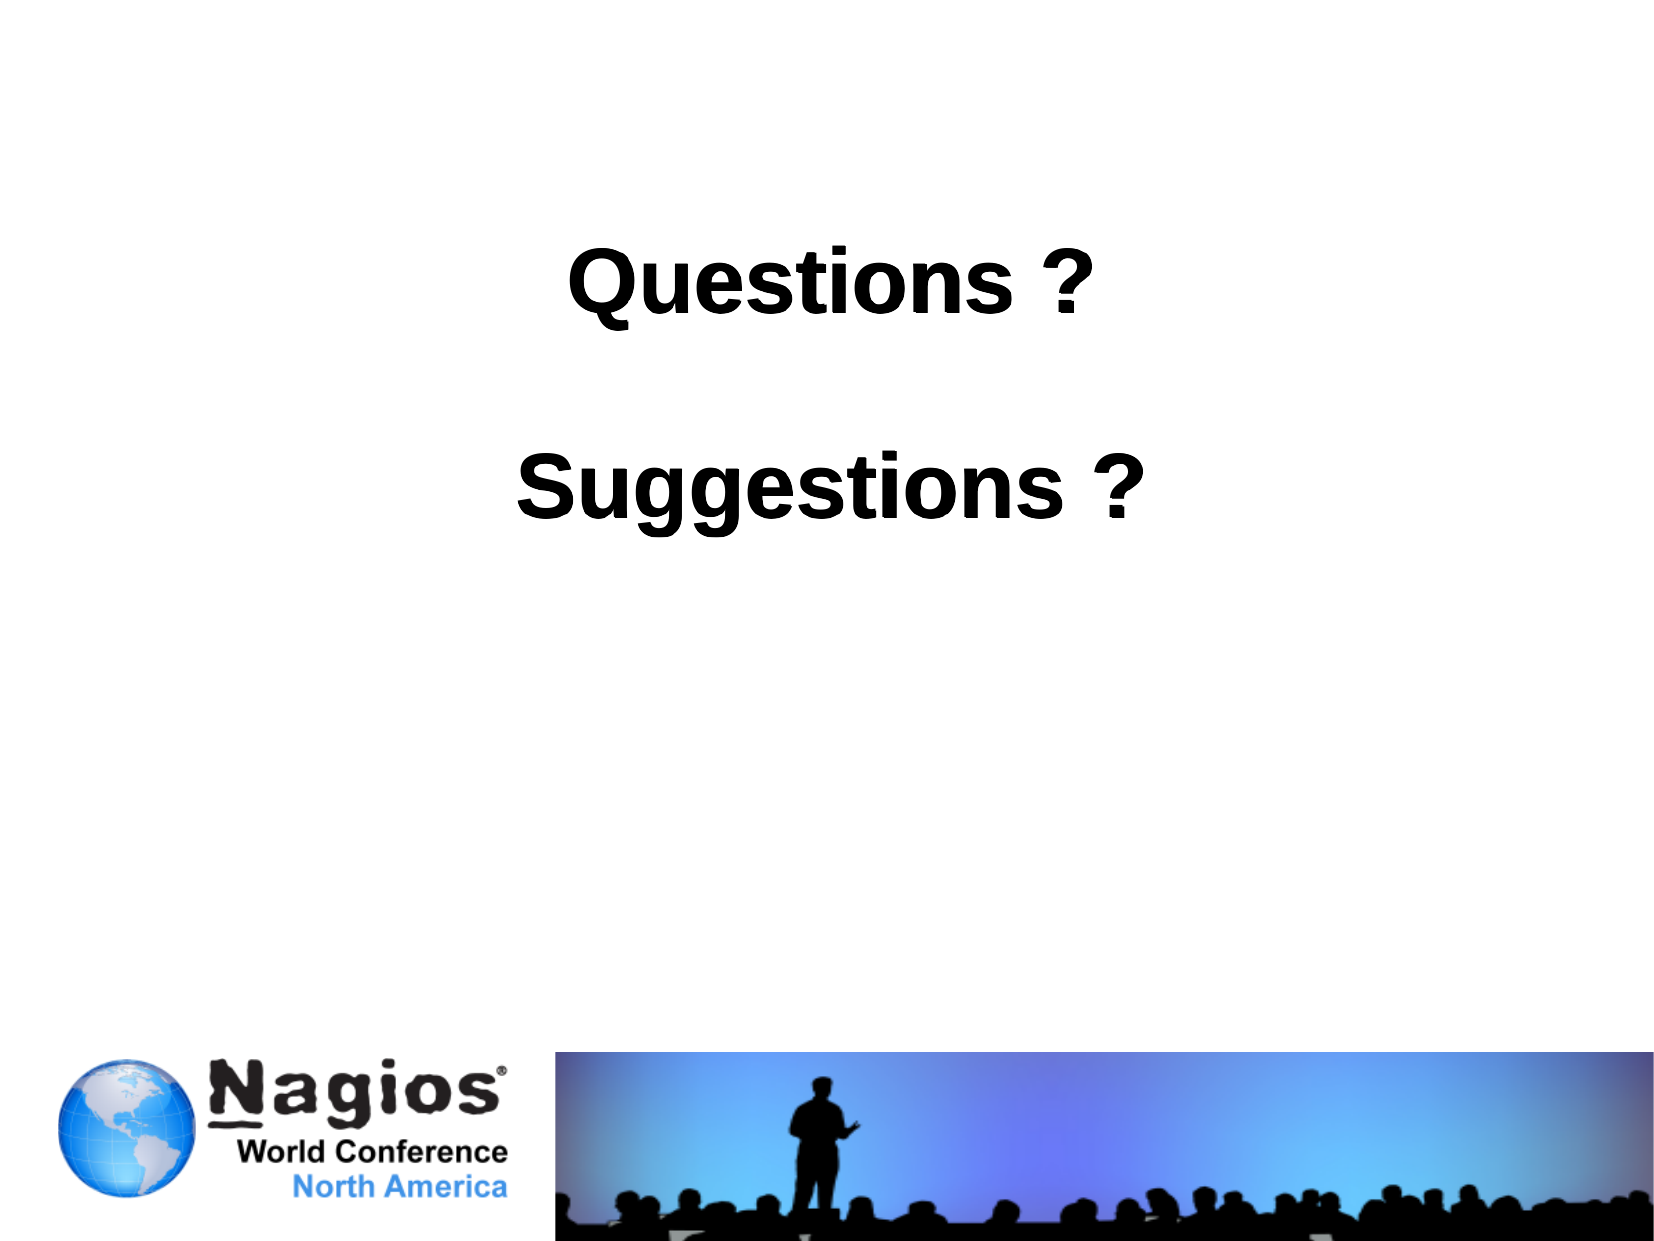

# Questions ? Suggestions ?
2012
Nagios World Conference
24